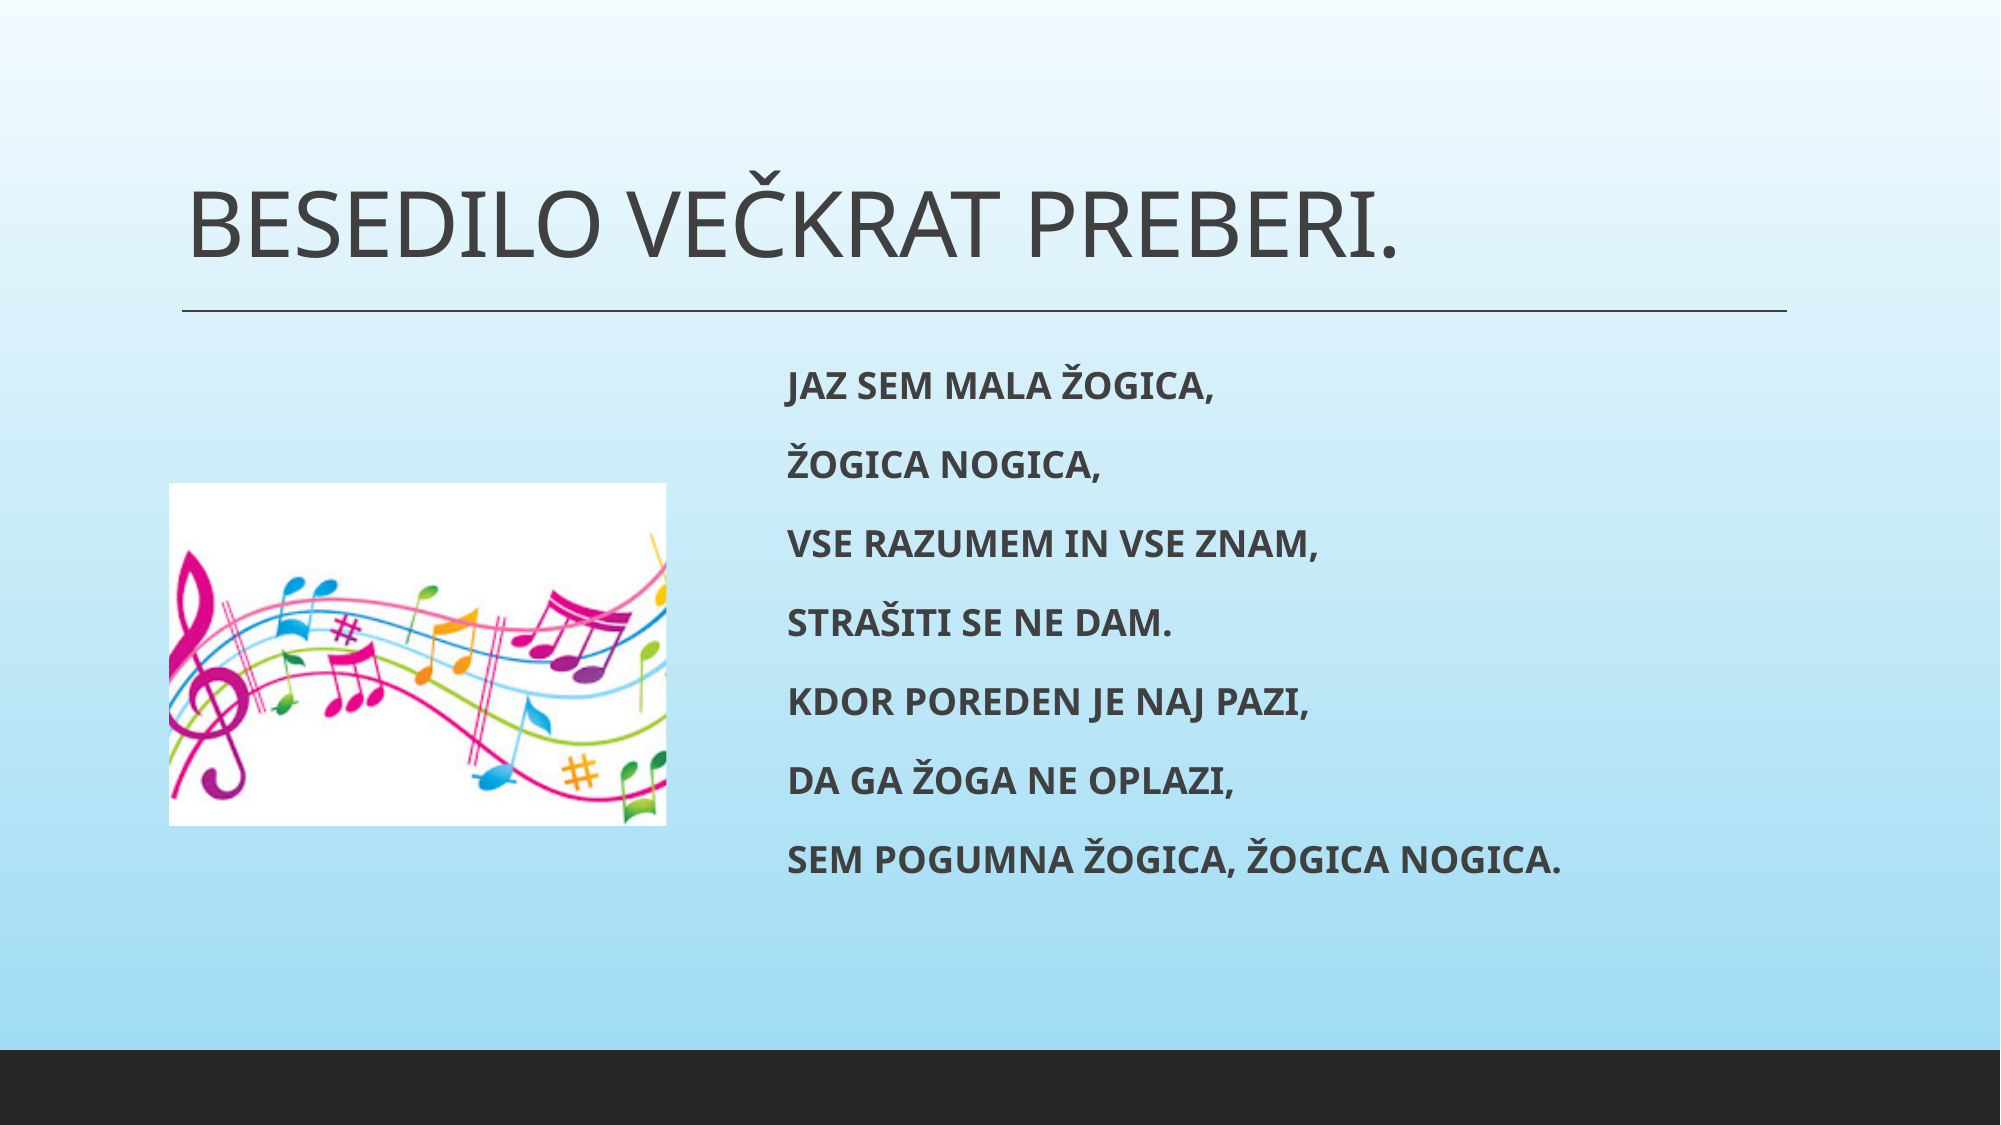

# BESEDILO VEČKRAT PREBERI.
JAZ SEM MALA ŽOGICA,
ŽOGICA NOGICA,
VSE RAZUMEM IN VSE ZNAM,
STRAŠITI SE NE DAM.
KDOR POREDEN JE NAJ PAZI,
DA GA ŽOGA NE OPLAZI,
SEM POGUMNA ŽOGICA, ŽOGICA NOGICA.